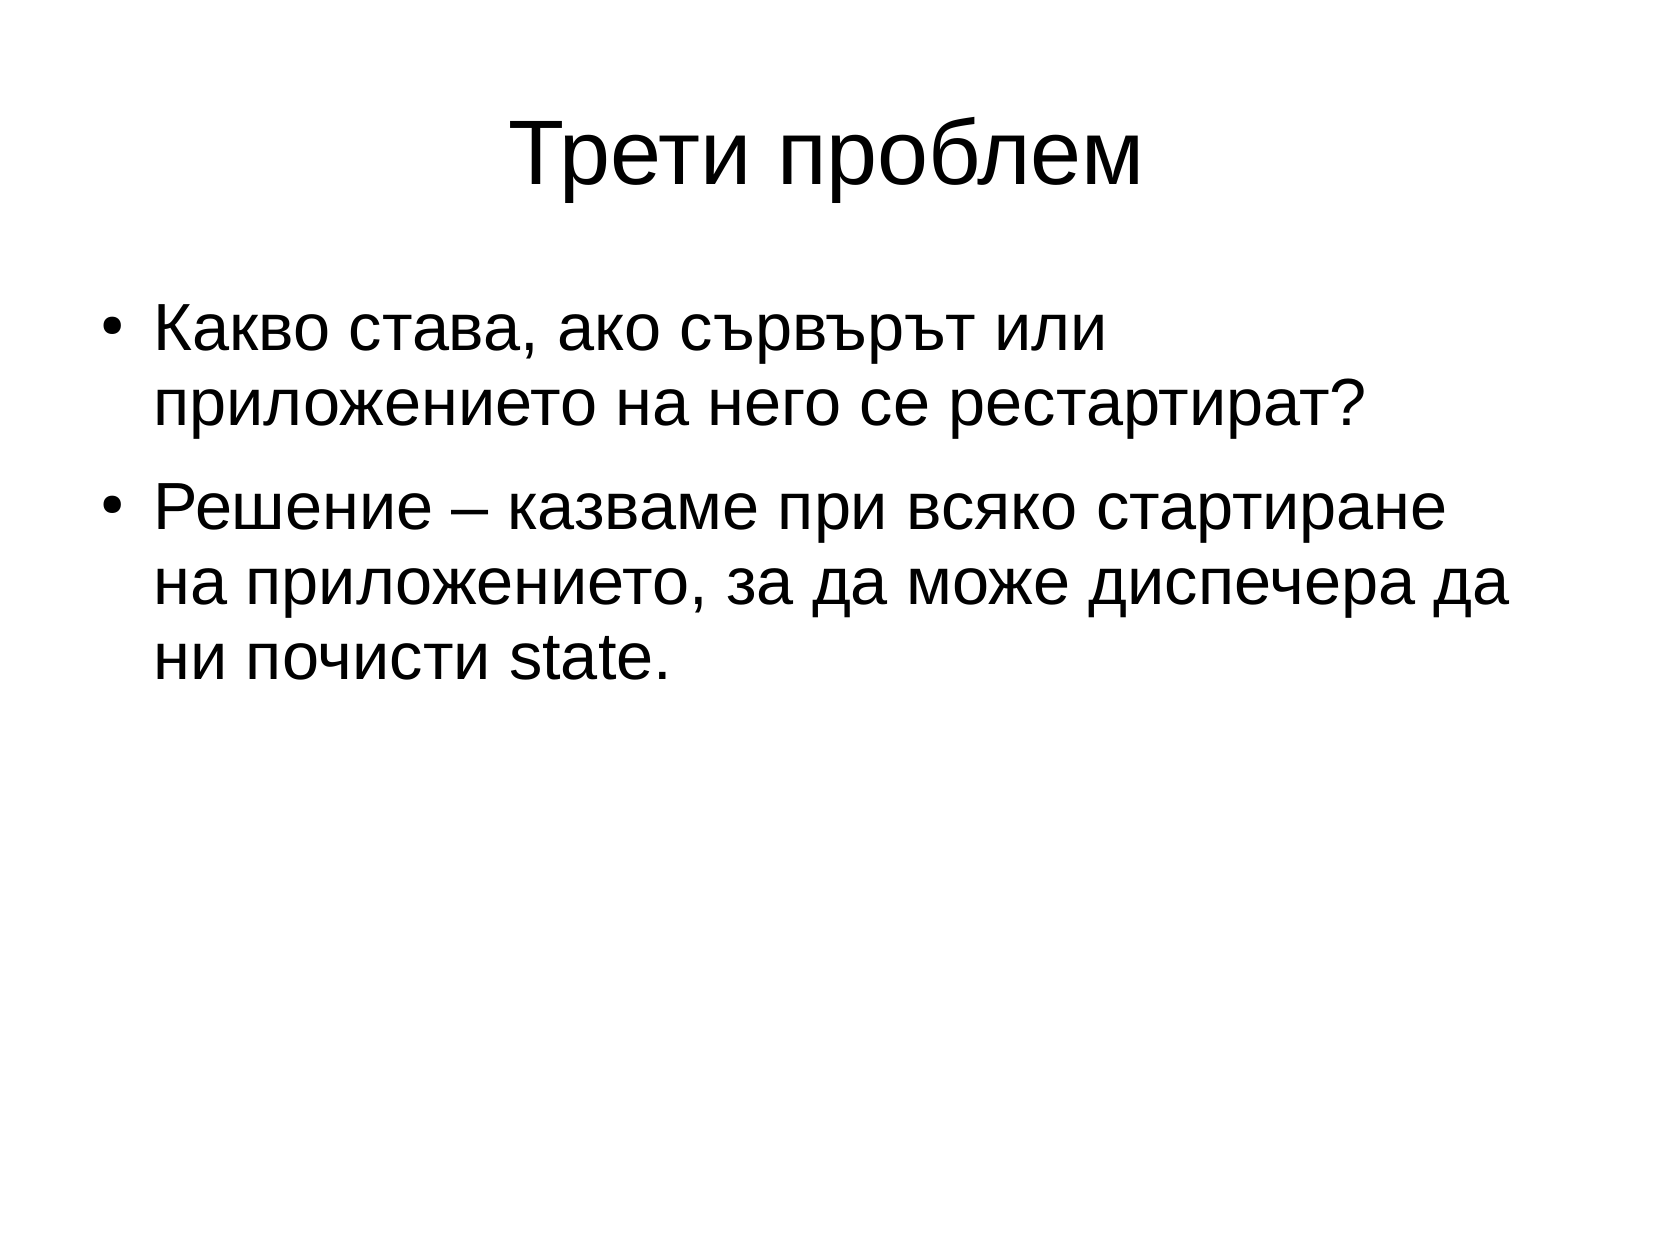

# Трети проблем
Какво става, ако сървърът или приложението на него се рестартират?
Решение – казваме при всяко стартиране на приложението, за да може диспечера да ни почисти state.